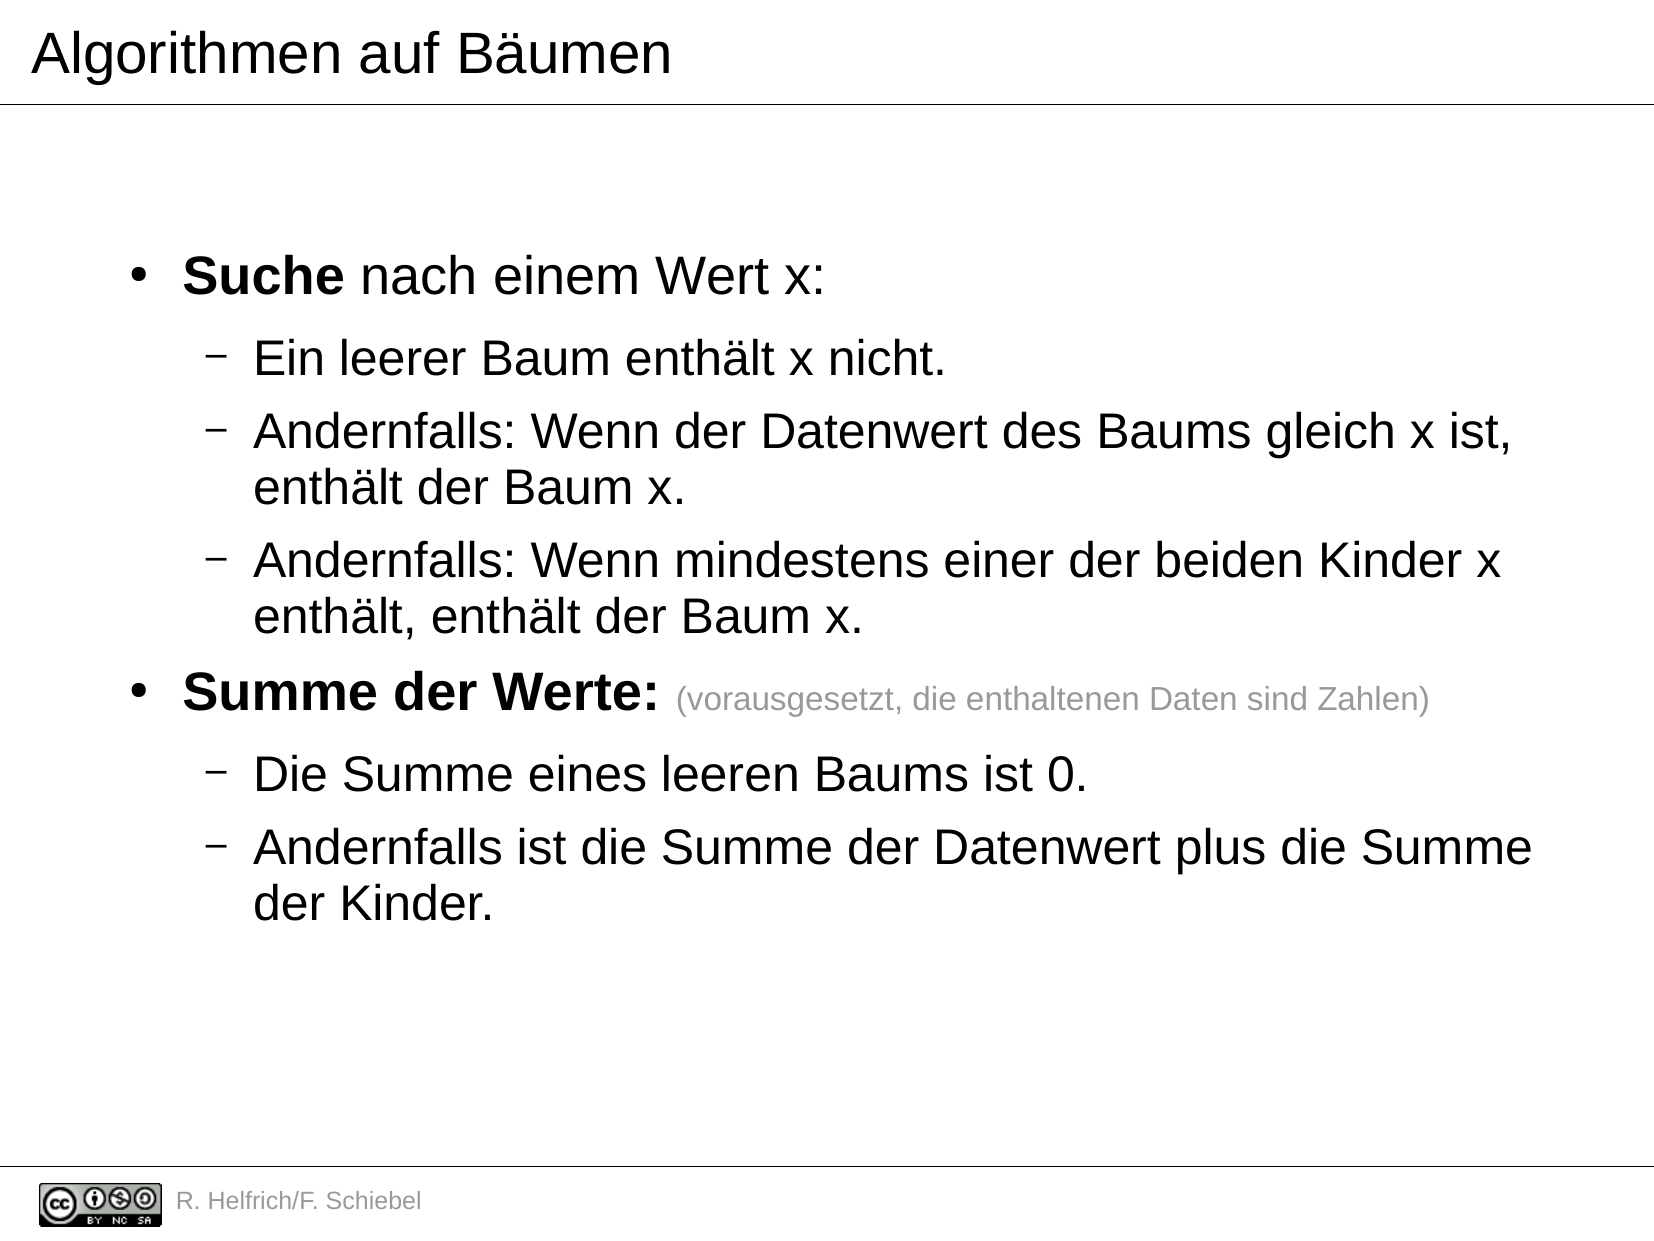

# Algorithmen auf Bäumen
Suche nach einem Wert x:
Ein leerer Baum enthält x nicht.
Andernfalls: Wenn der Datenwert des Baums gleich x ist, enthält der Baum x.
Andernfalls: Wenn mindestens einer der beiden Kinder x enthält, enthält der Baum x.
Summe der Werte: (vorausgesetzt, die enthaltenen Daten sind Zahlen)
Die Summe eines leeren Baums ist 0.
Andernfalls ist die Summe der Datenwert plus die Summe der Kinder.